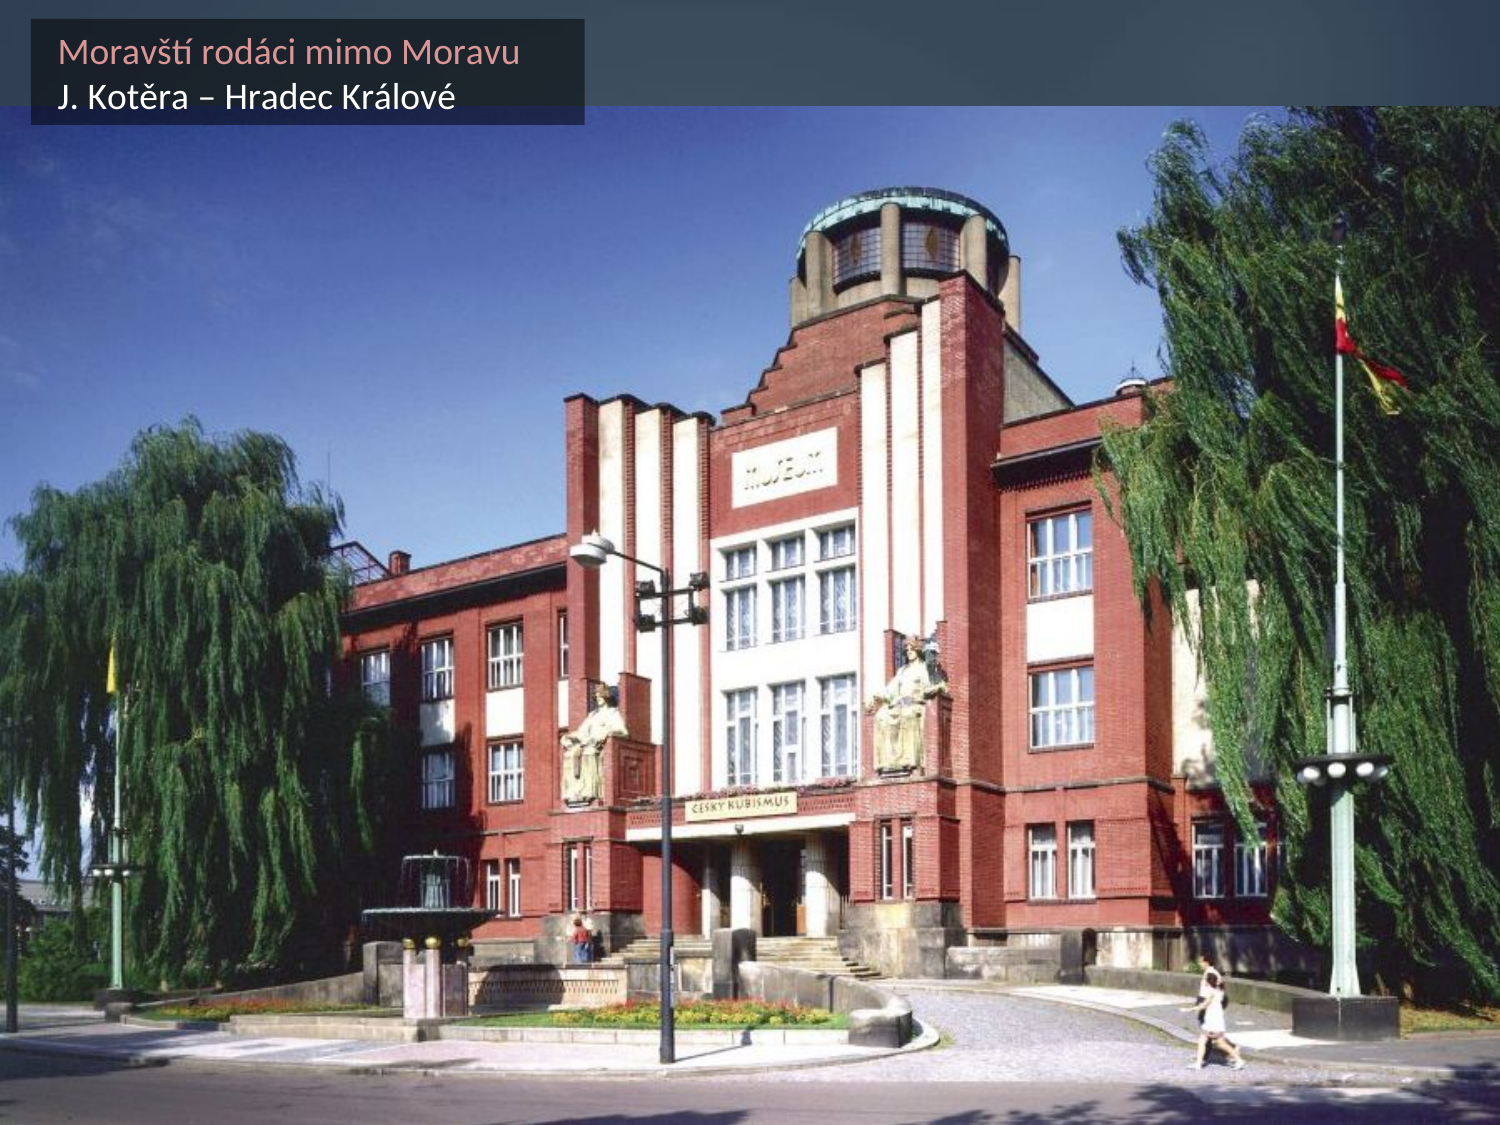

Moravští rodáci mimo Moravu
J. Kotěra – Hradec Králové